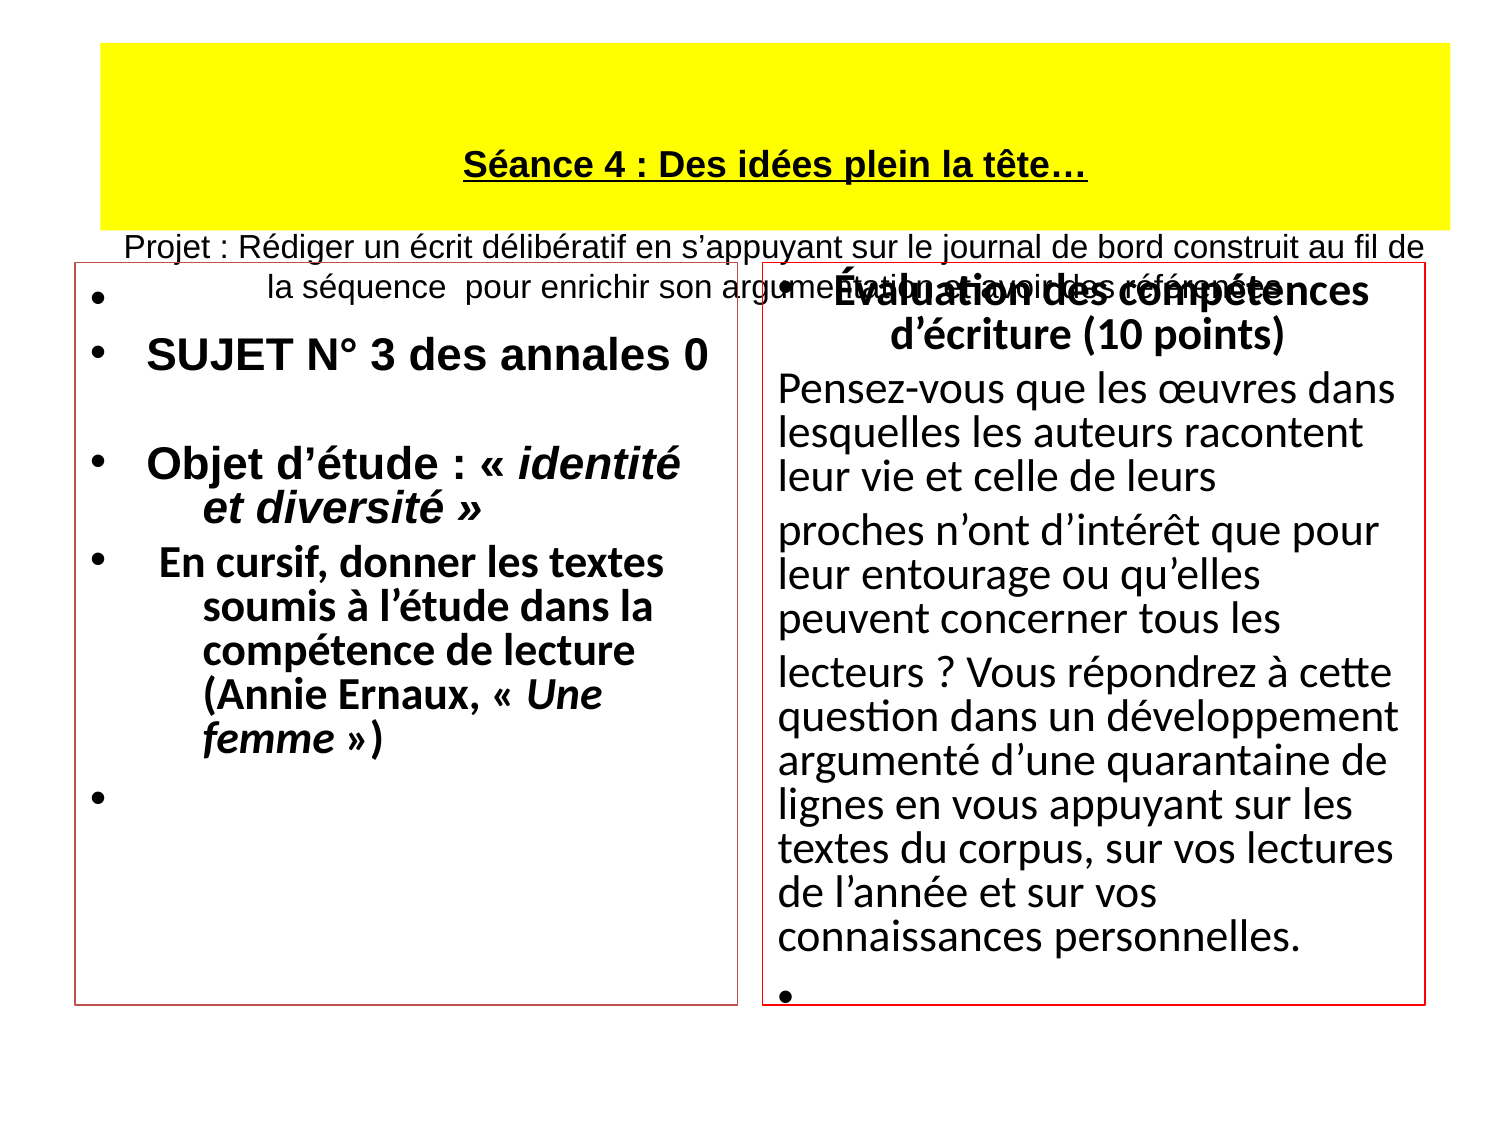

# Séance 4 : Des idées plein la tête…   Projet : Rédiger un écrit délibératif en s’appuyant sur le journal de bord construit au fil de la séquence  pour enrichir son argumentation et avoir des références
SUJET N° 3 des annales 0
Objet d’étude : « identité et diversité »
 En cursif, donner les textes soumis à l’étude dans la compétence de lecture (Annie Ernaux, « Une femme »)
Évaluation des compétences d’écriture (10 points)
Pensez-vous que les œuvres dans lesquelles les auteurs racontent leur vie et celle de leurs
proches n’ont d’intérêt que pour leur entourage ou qu’elles peuvent concerner tous les
lecteurs ? Vous répondrez à cette question dans un développement argumenté d’une quarantaine de lignes en vous appuyant sur les textes du corpus, sur vos lectures de l’année et sur vos connaissances personnelles.